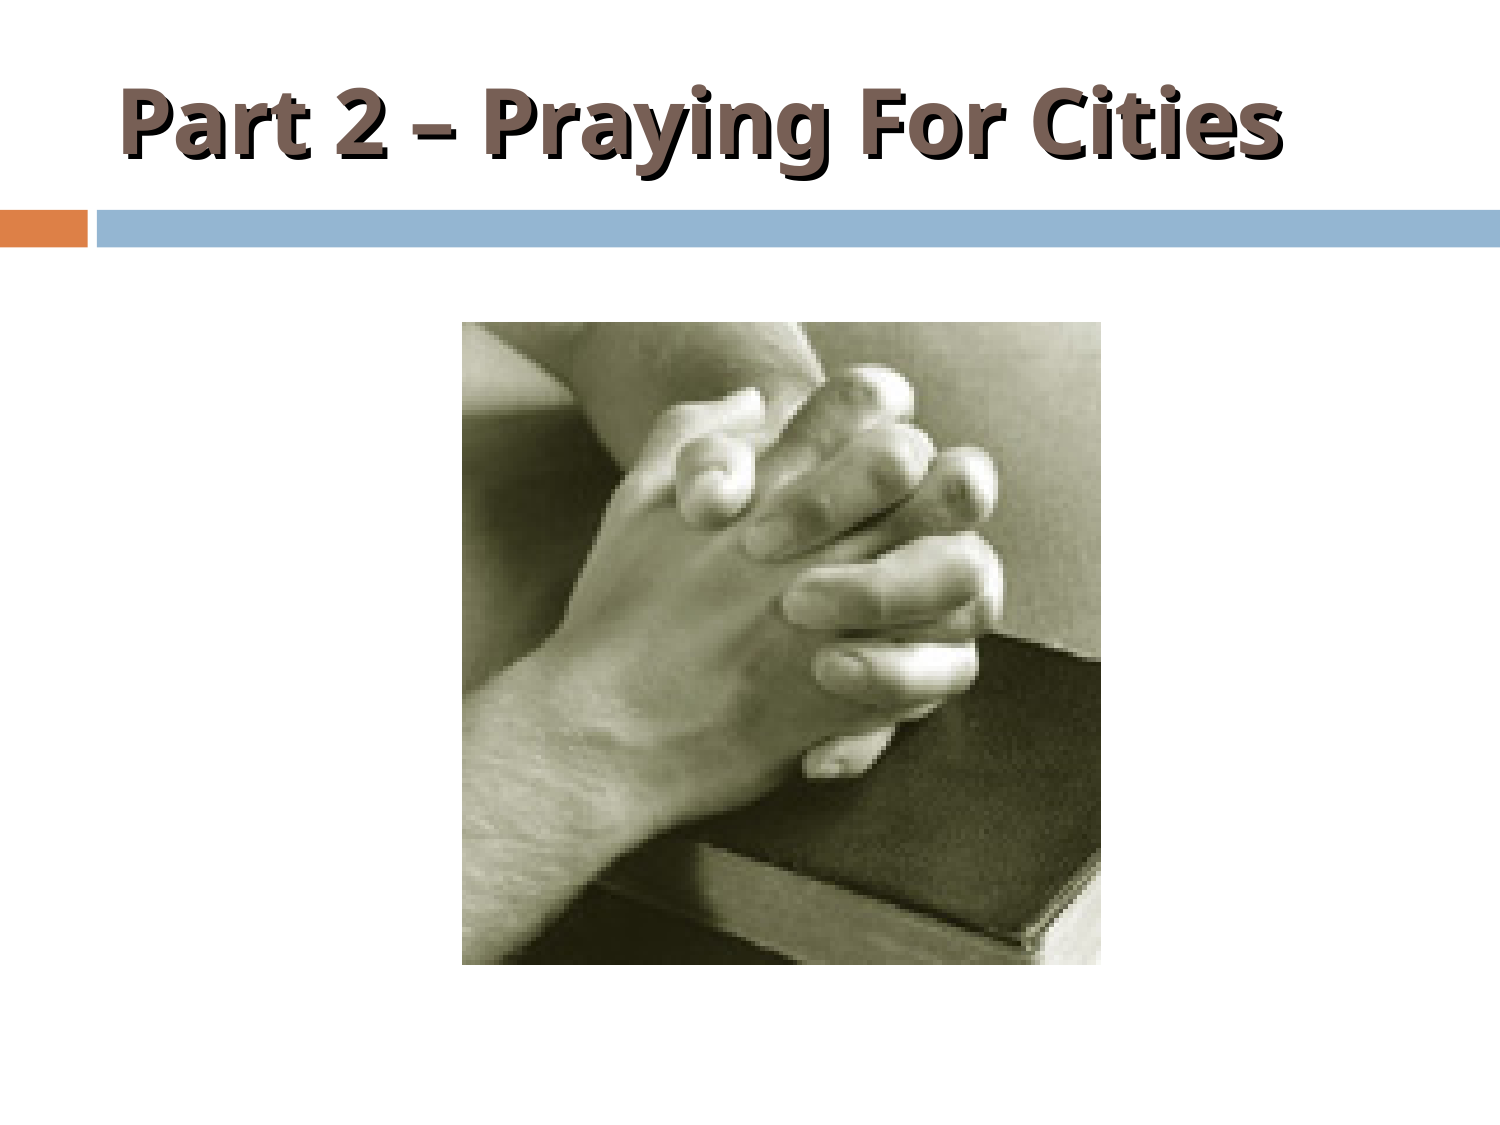

# Part 2 – Praying For Cities